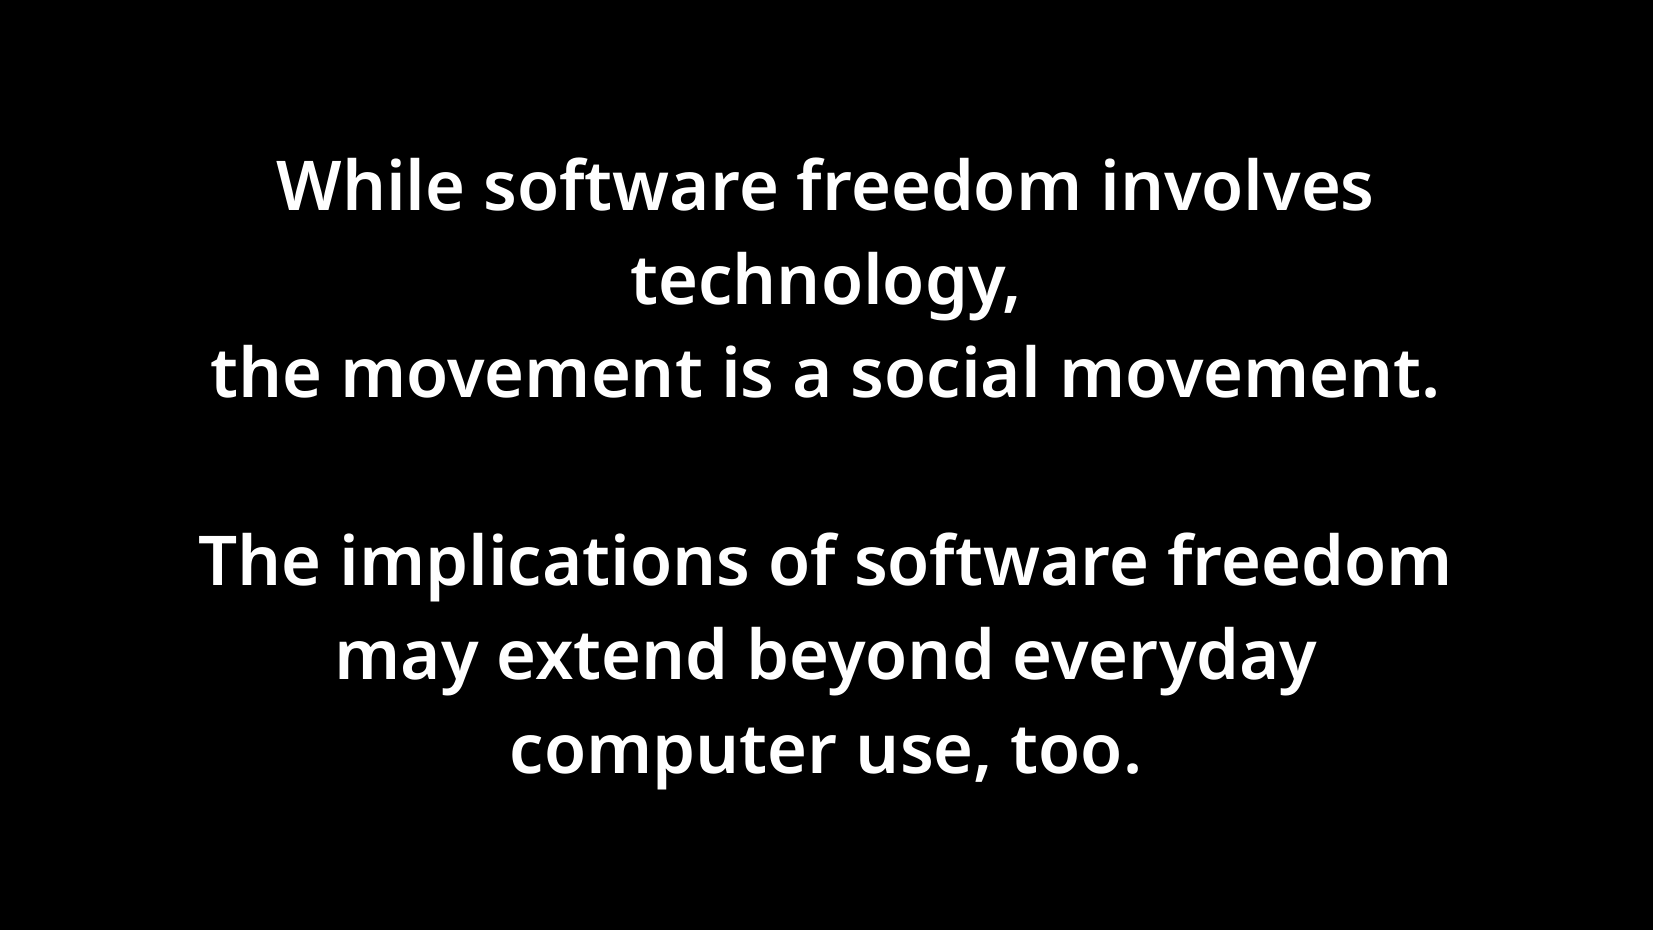

# While software freedom involves technology, the movement is a social movement. The implications of software freedom may extend beyond everyday computer use, too.